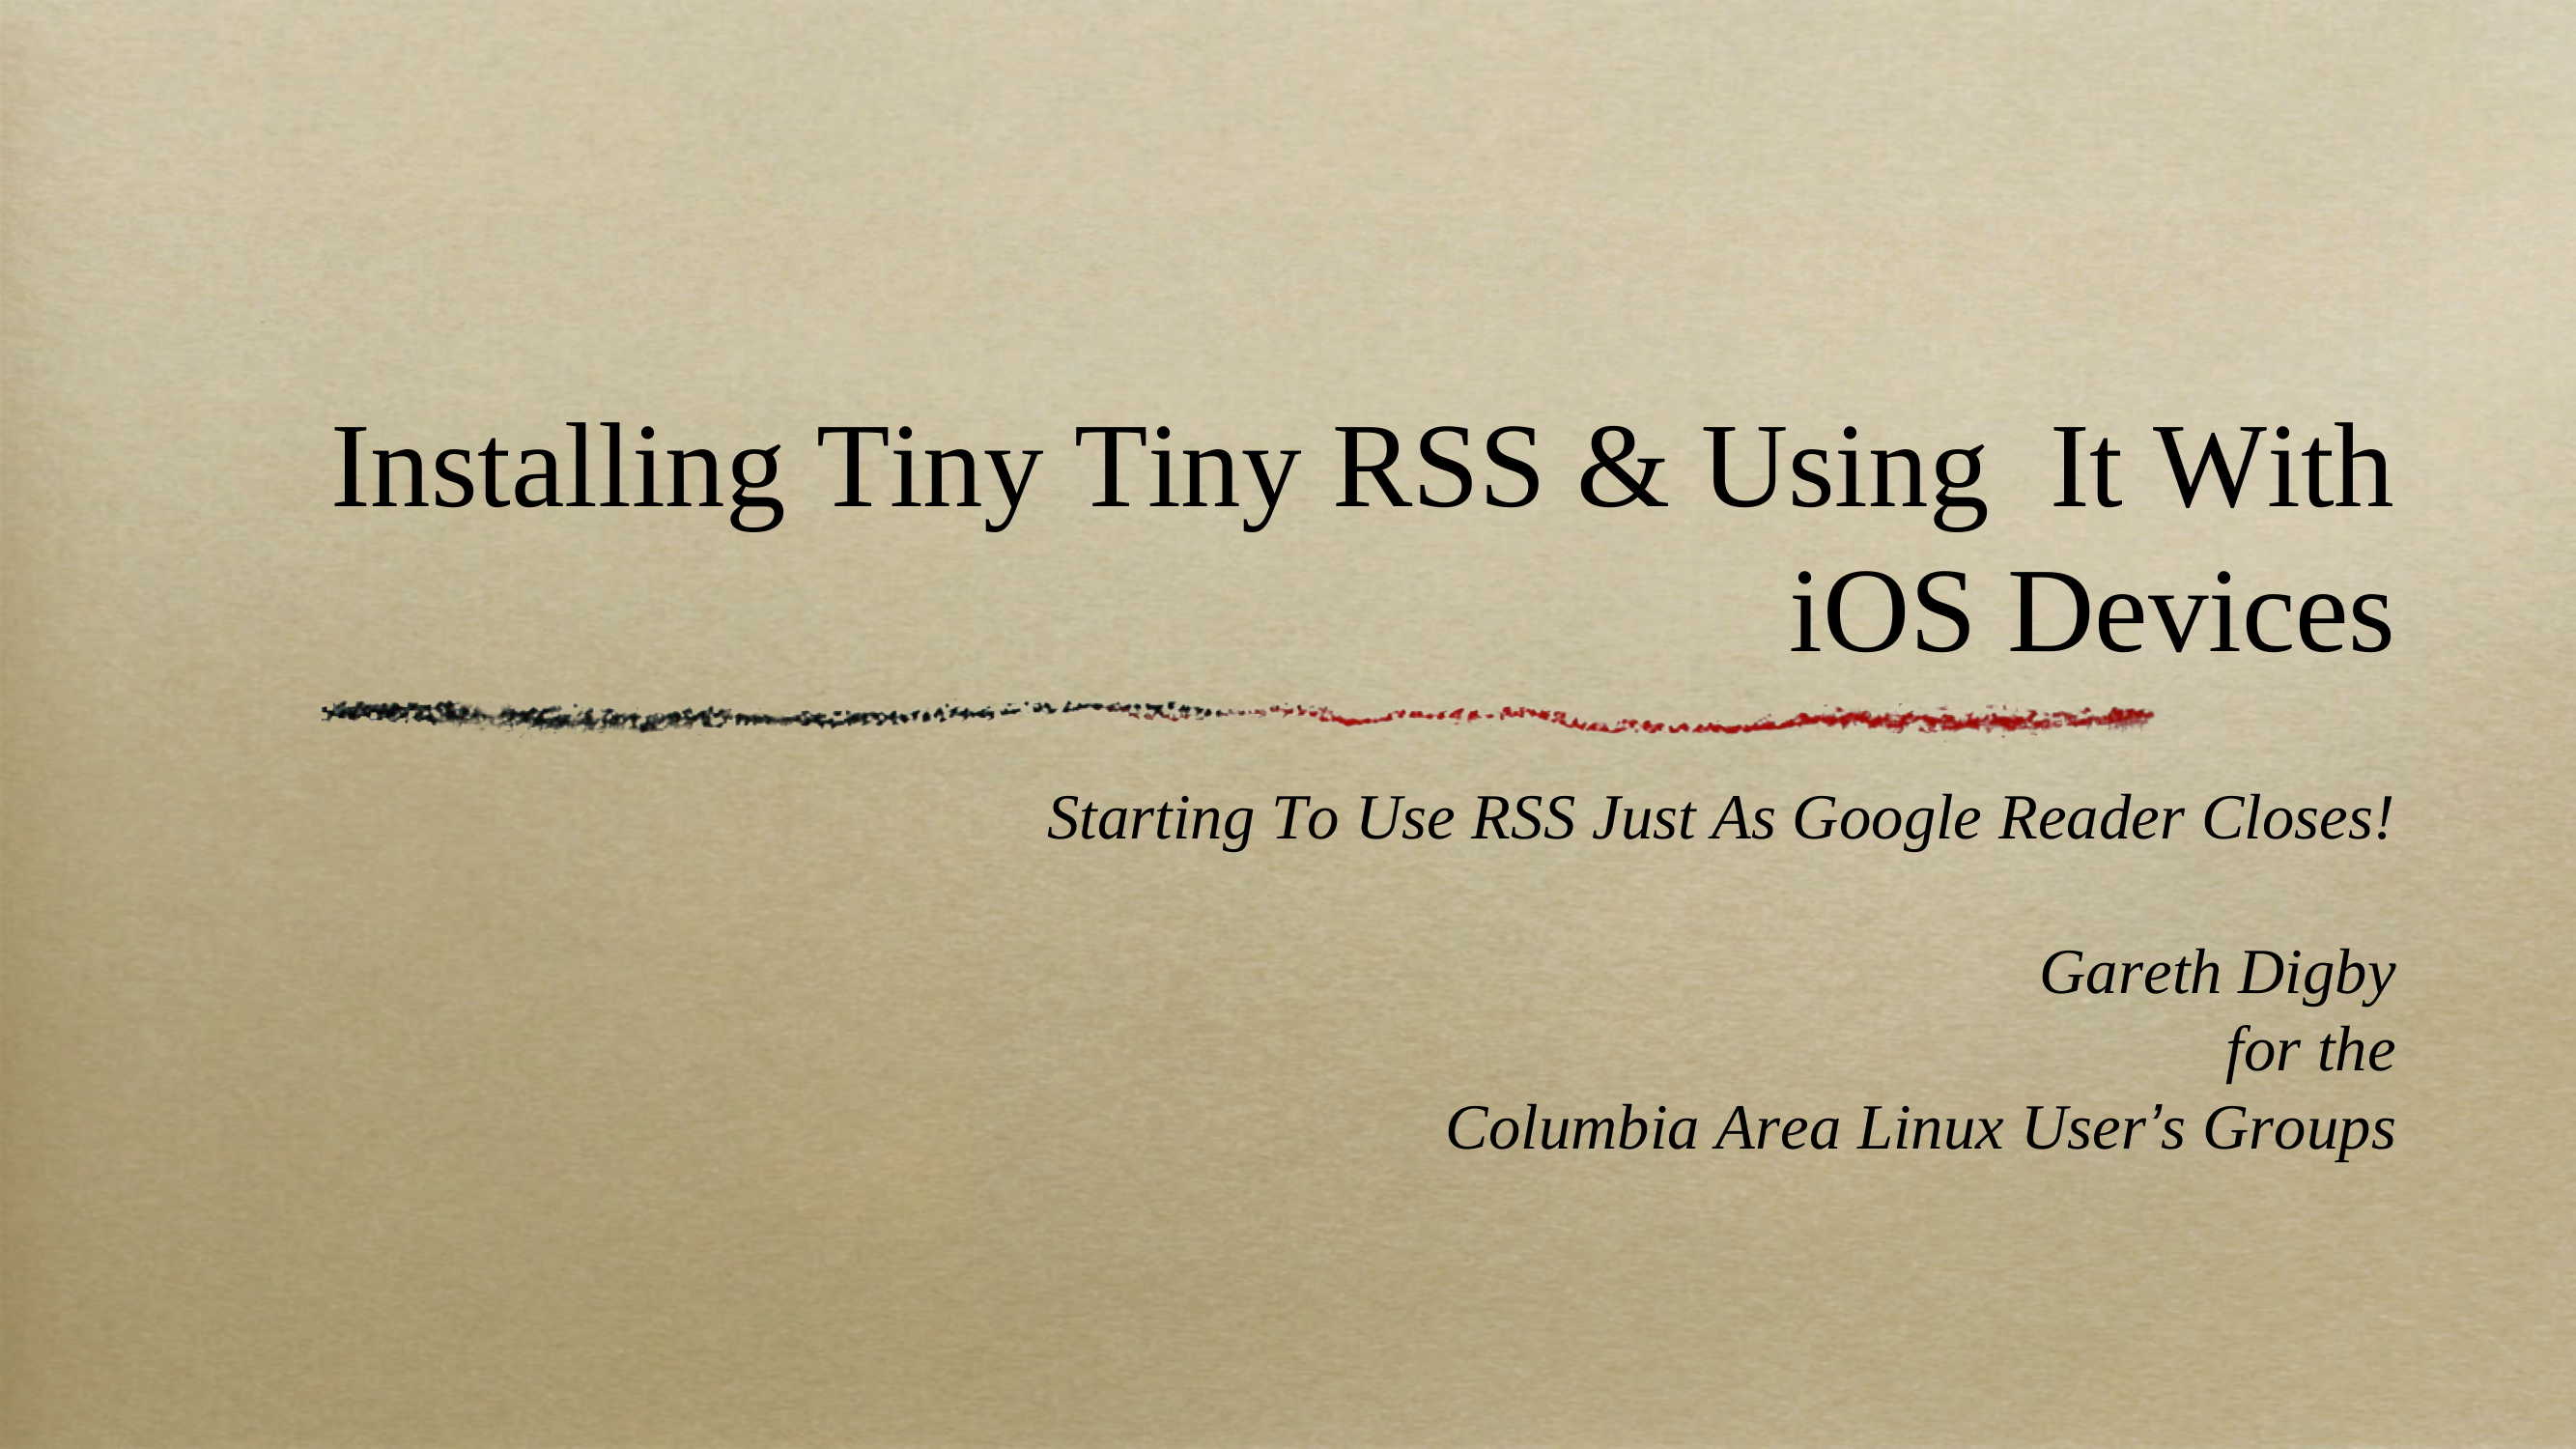

# Installing Tiny Tiny RSS & Using It With iOS Devices
Starting To Use RSS Just As Google Reader Closes!
Gareth Digby
for the
Columbia Area Linux User’s Groups